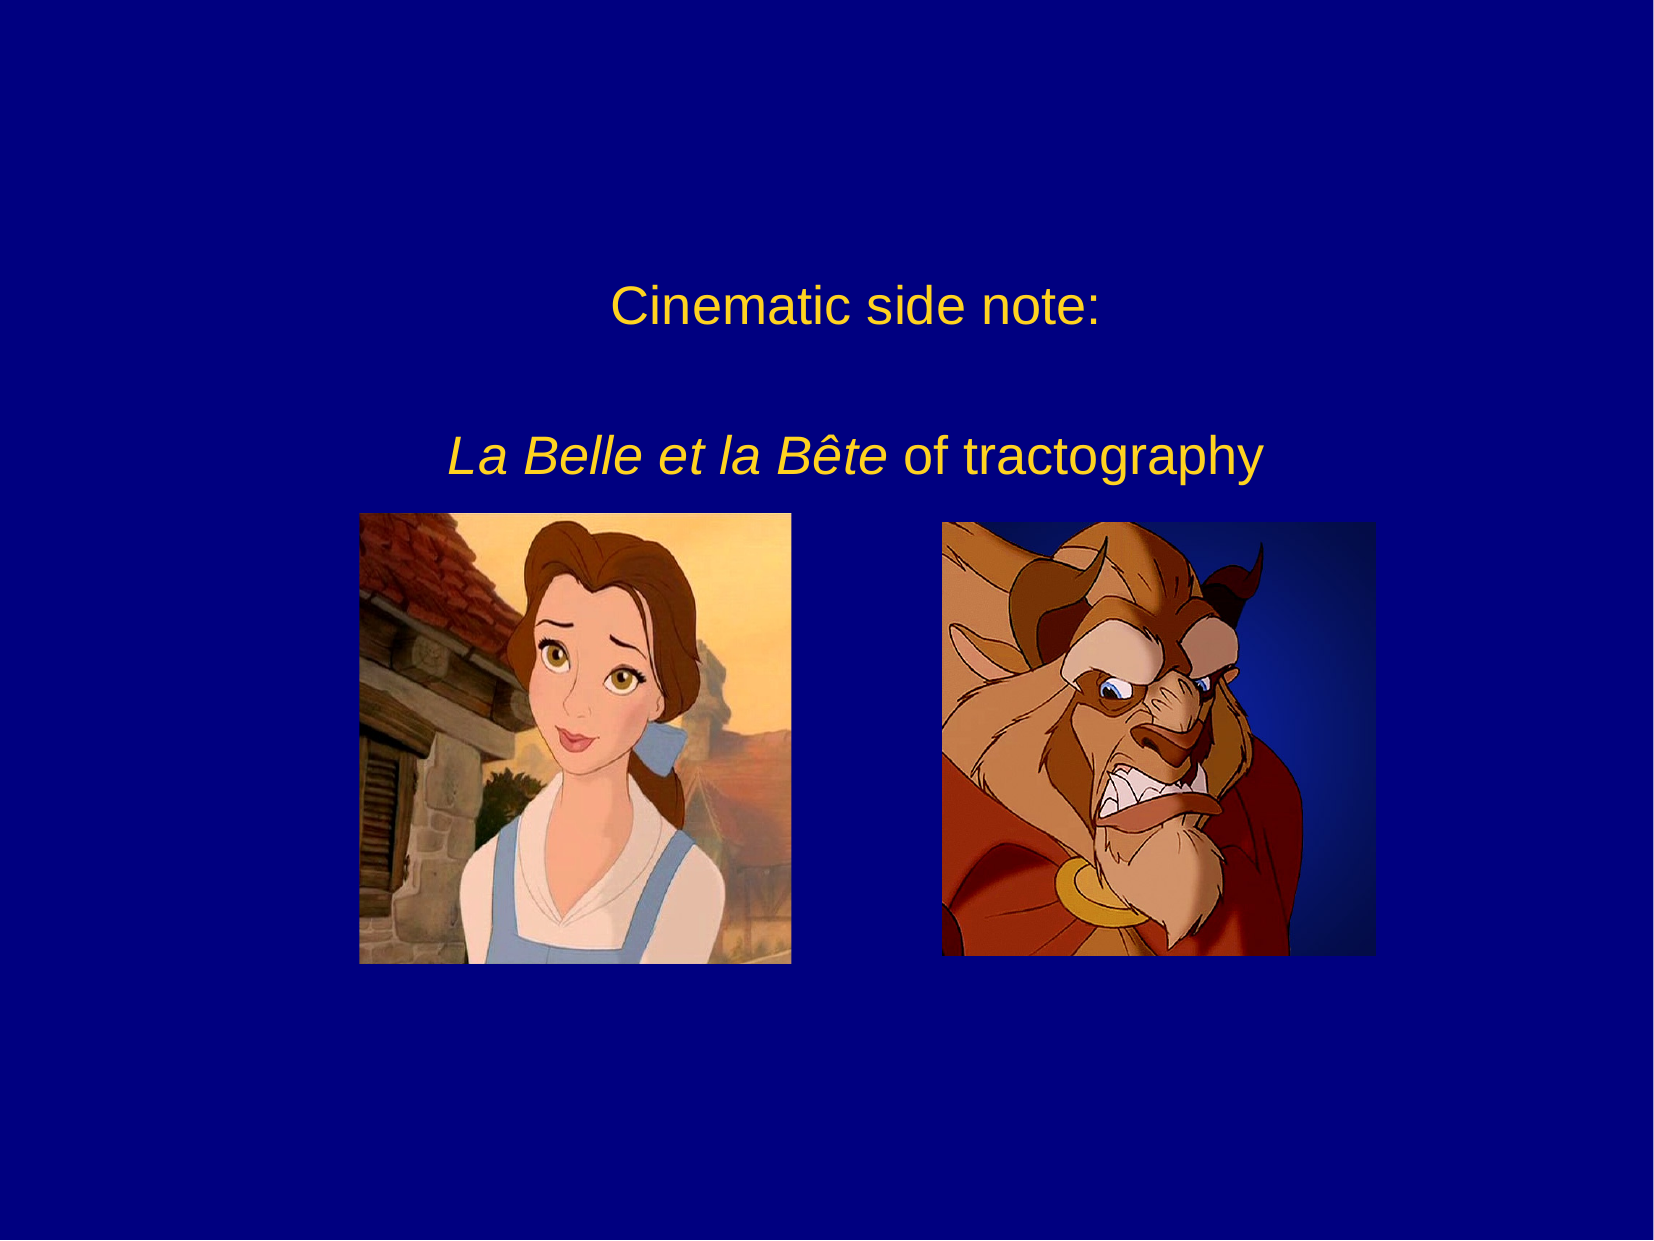

Cinematic side note:
La Belle et la Bête of tractography